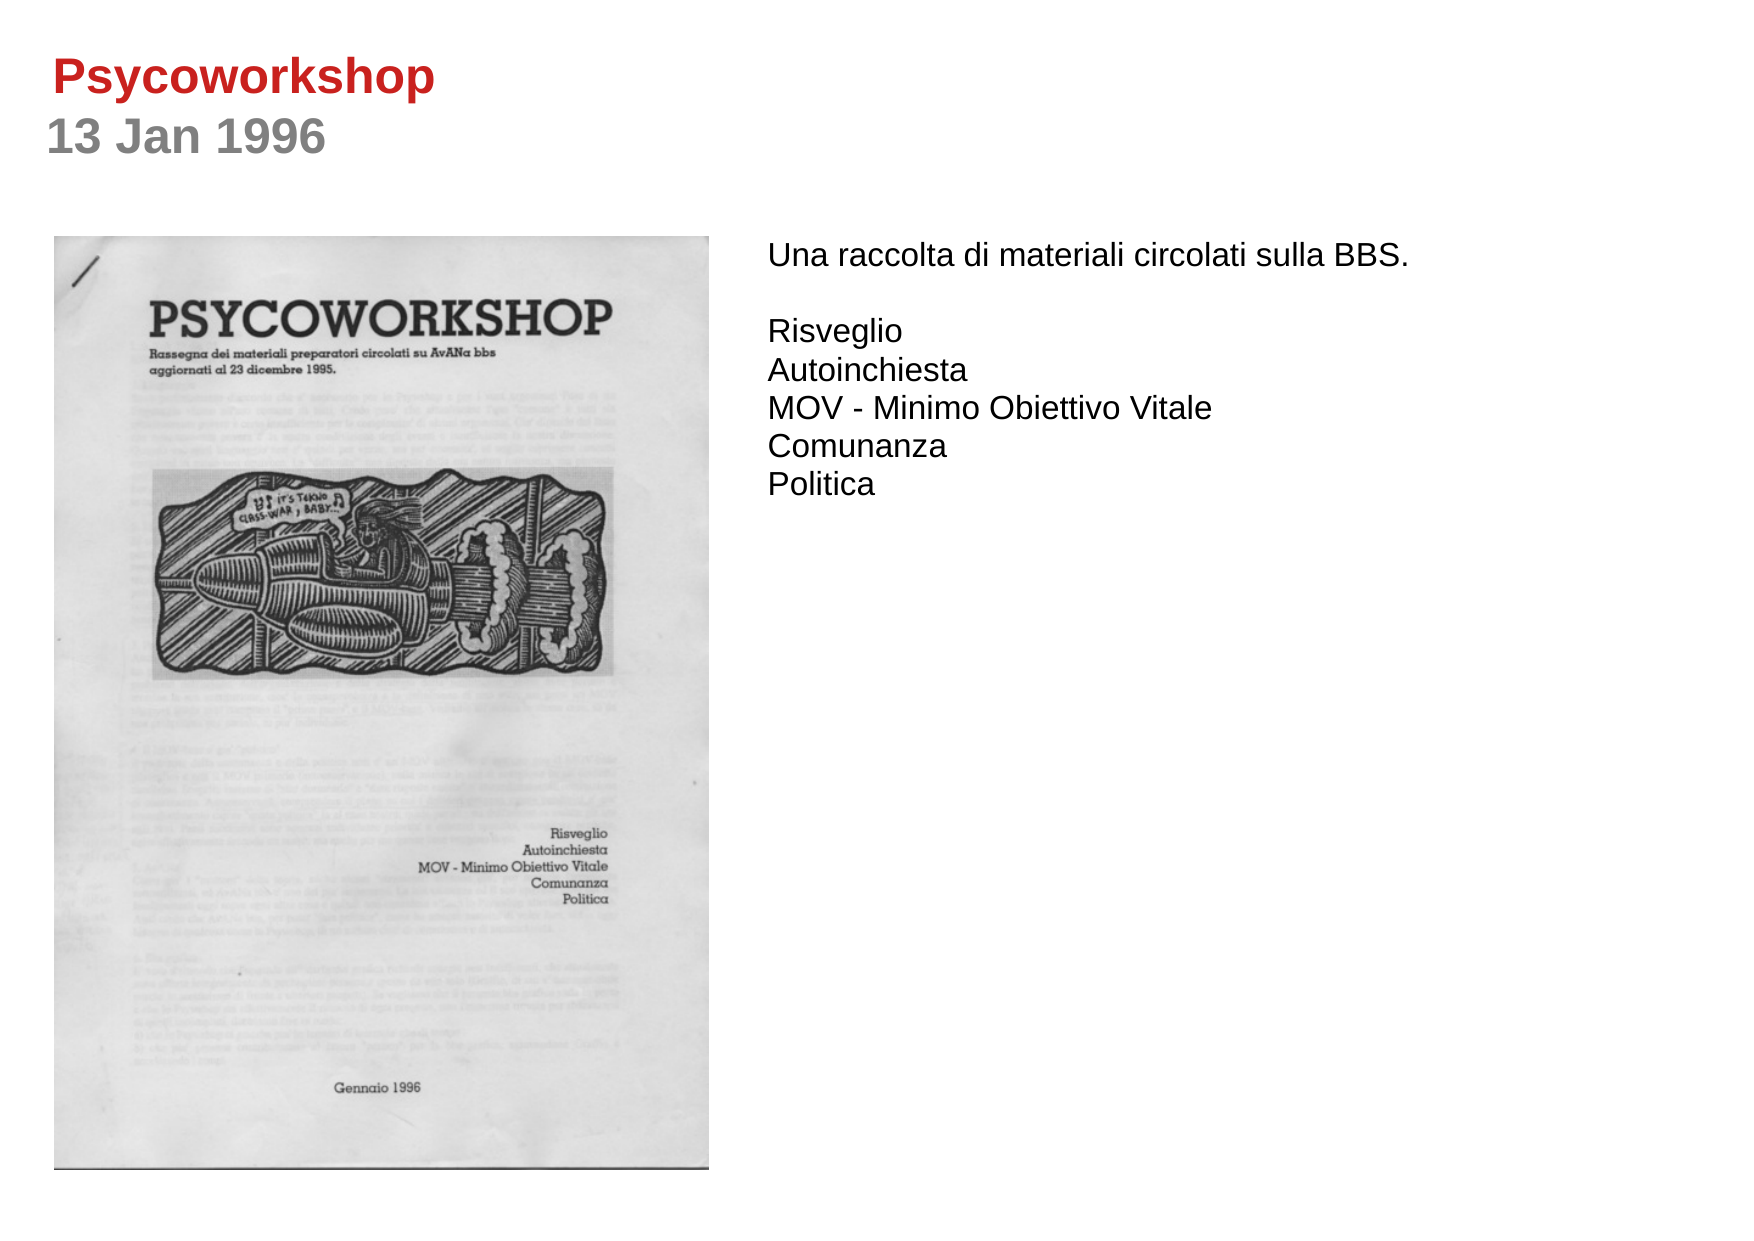

# Psycoworkshop
13 Jan 1996
Una raccolta di materiali circolati sulla BBS.
Risveglio
Autoinchiesta
MOV - Minimo Obiettivo Vitale
Comunanza
Politica